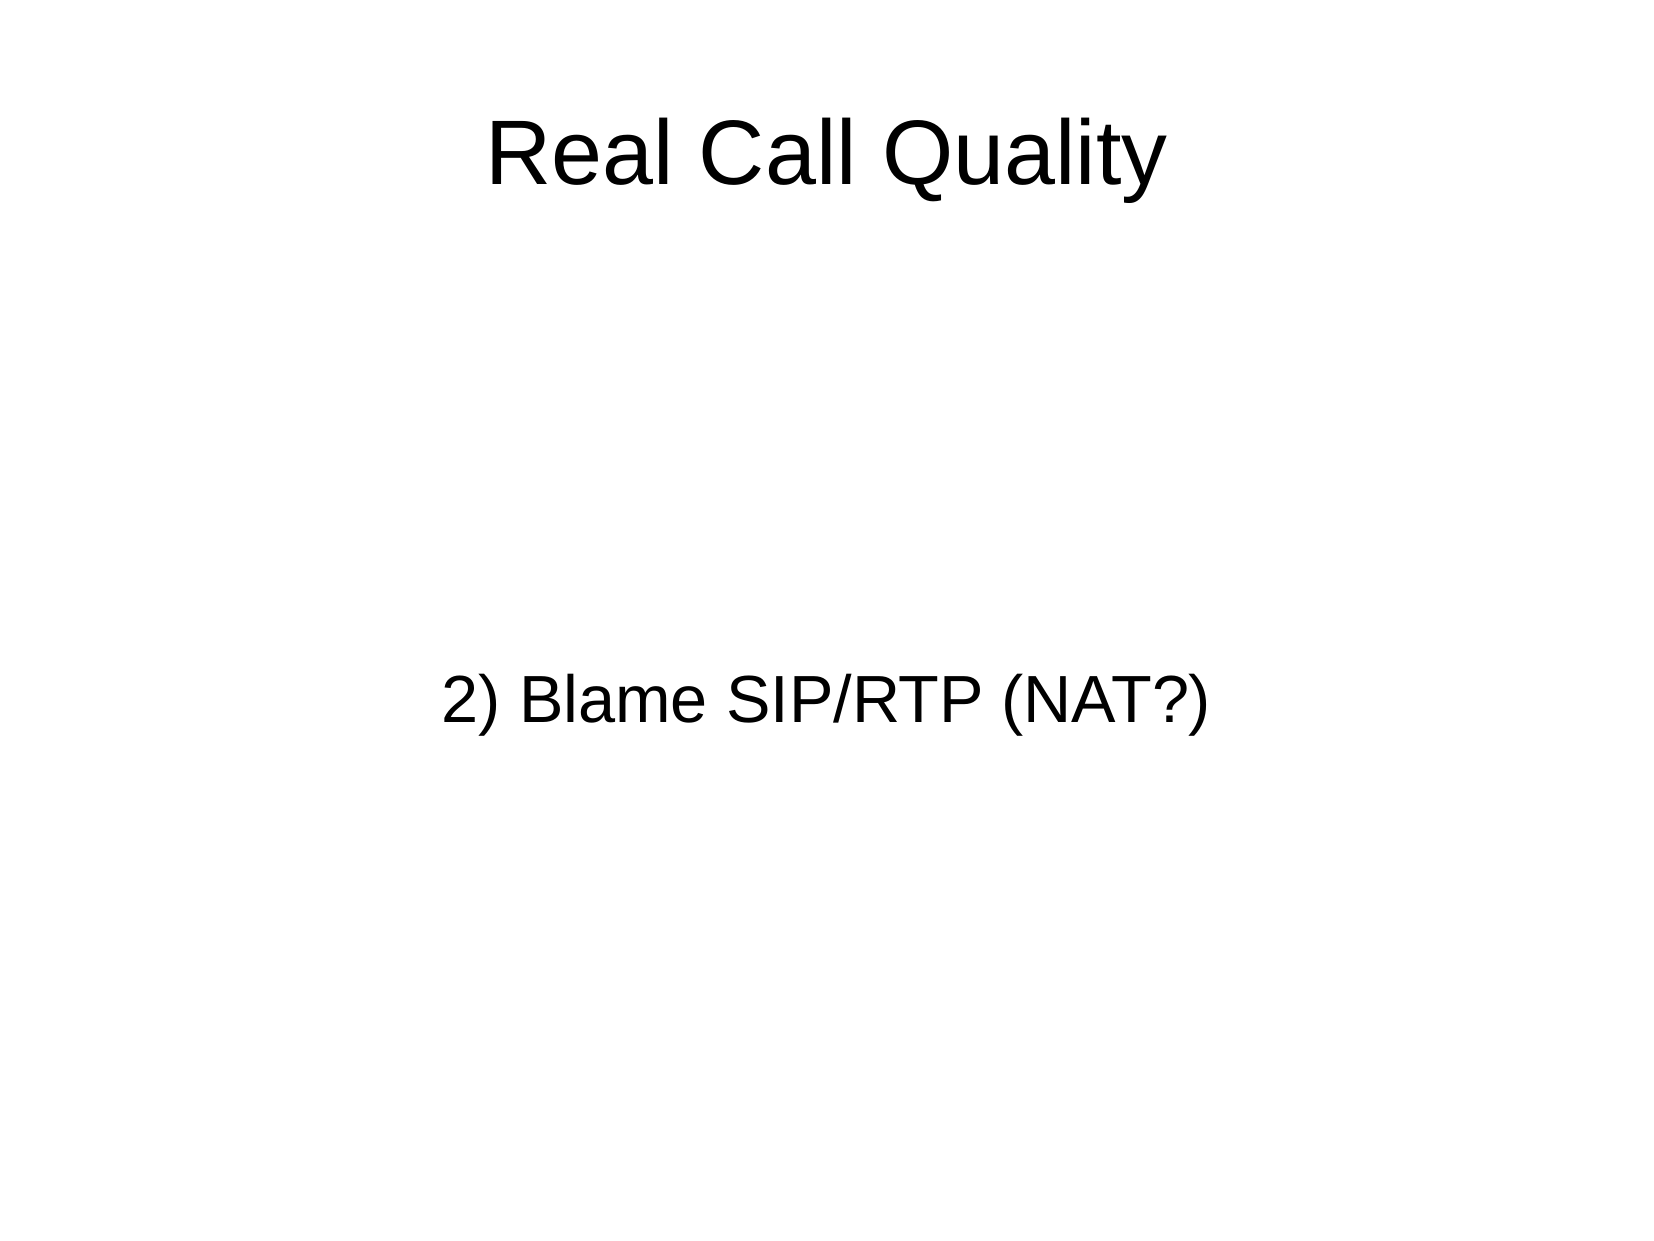

# Real Call Quality
2) Blame SIP/RTP (NAT?)